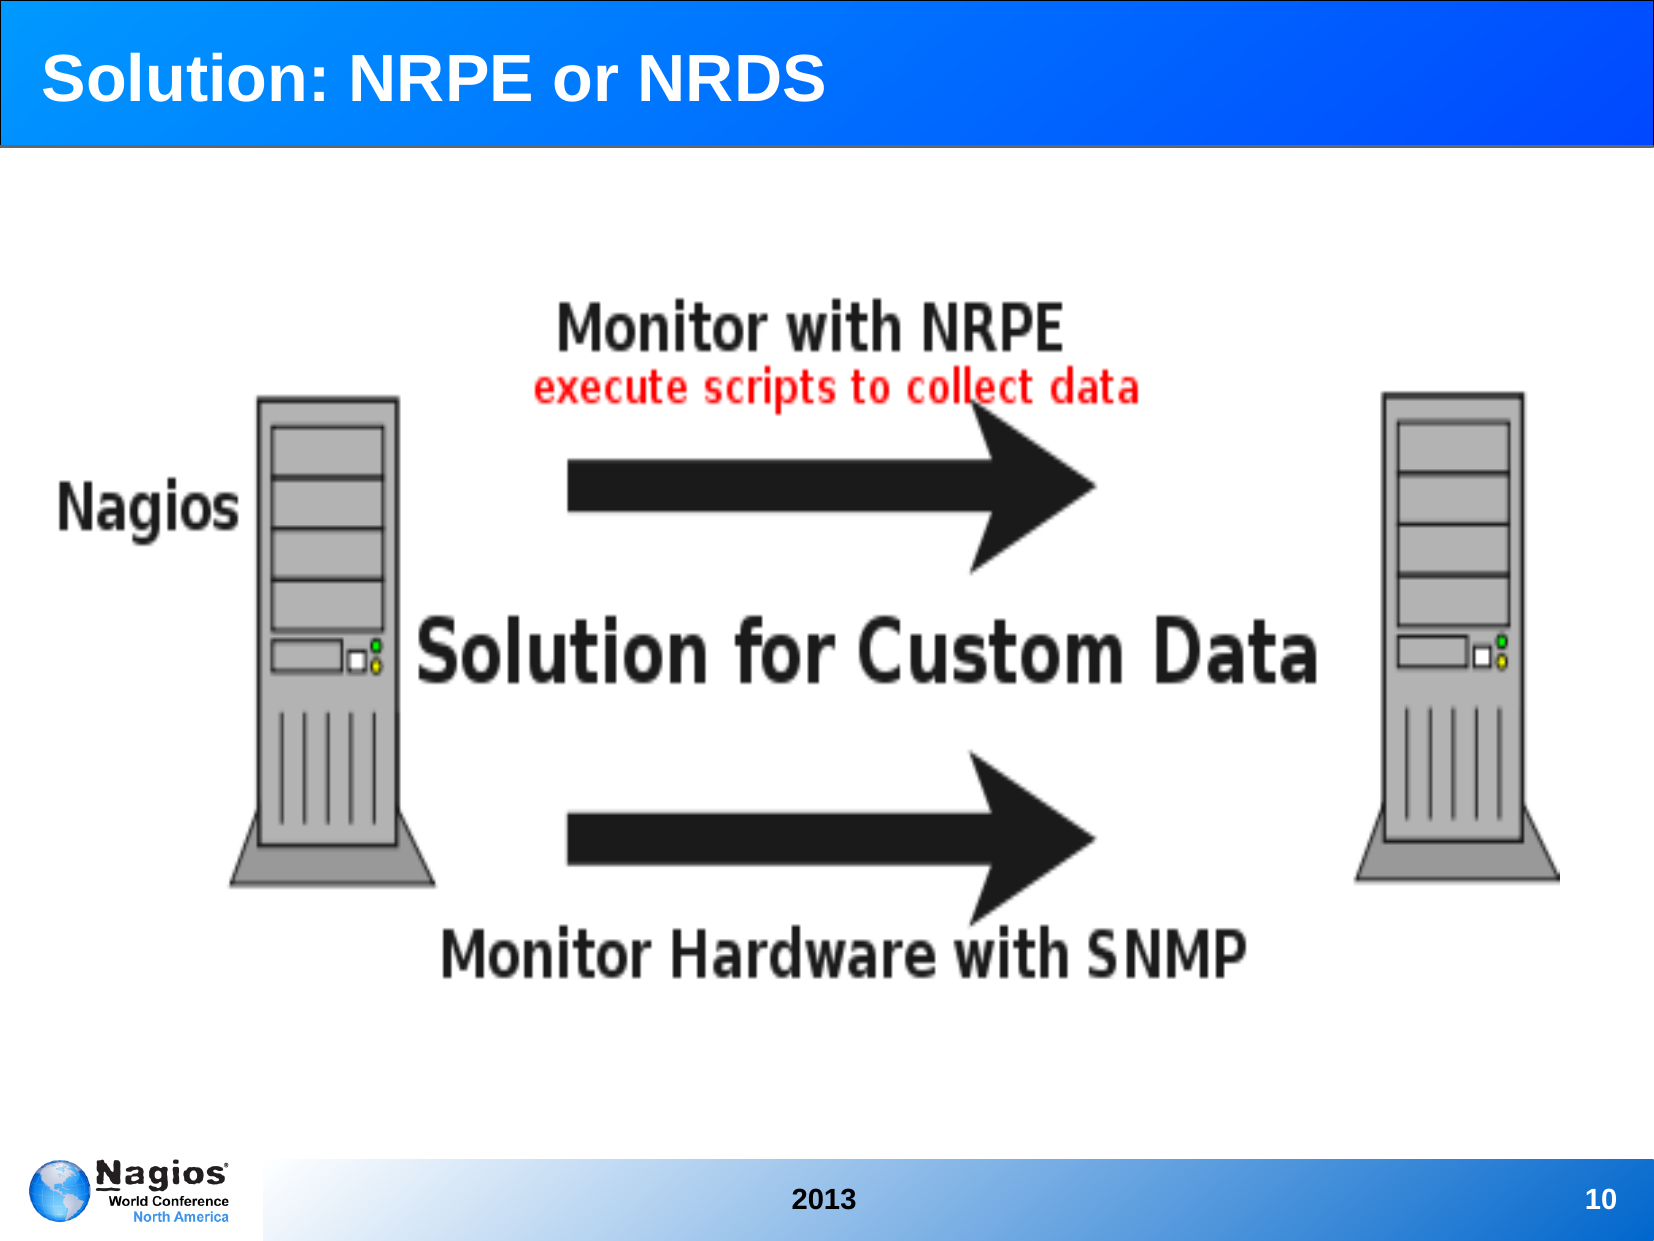

# Solution: NRPE or NRDS
2011
10